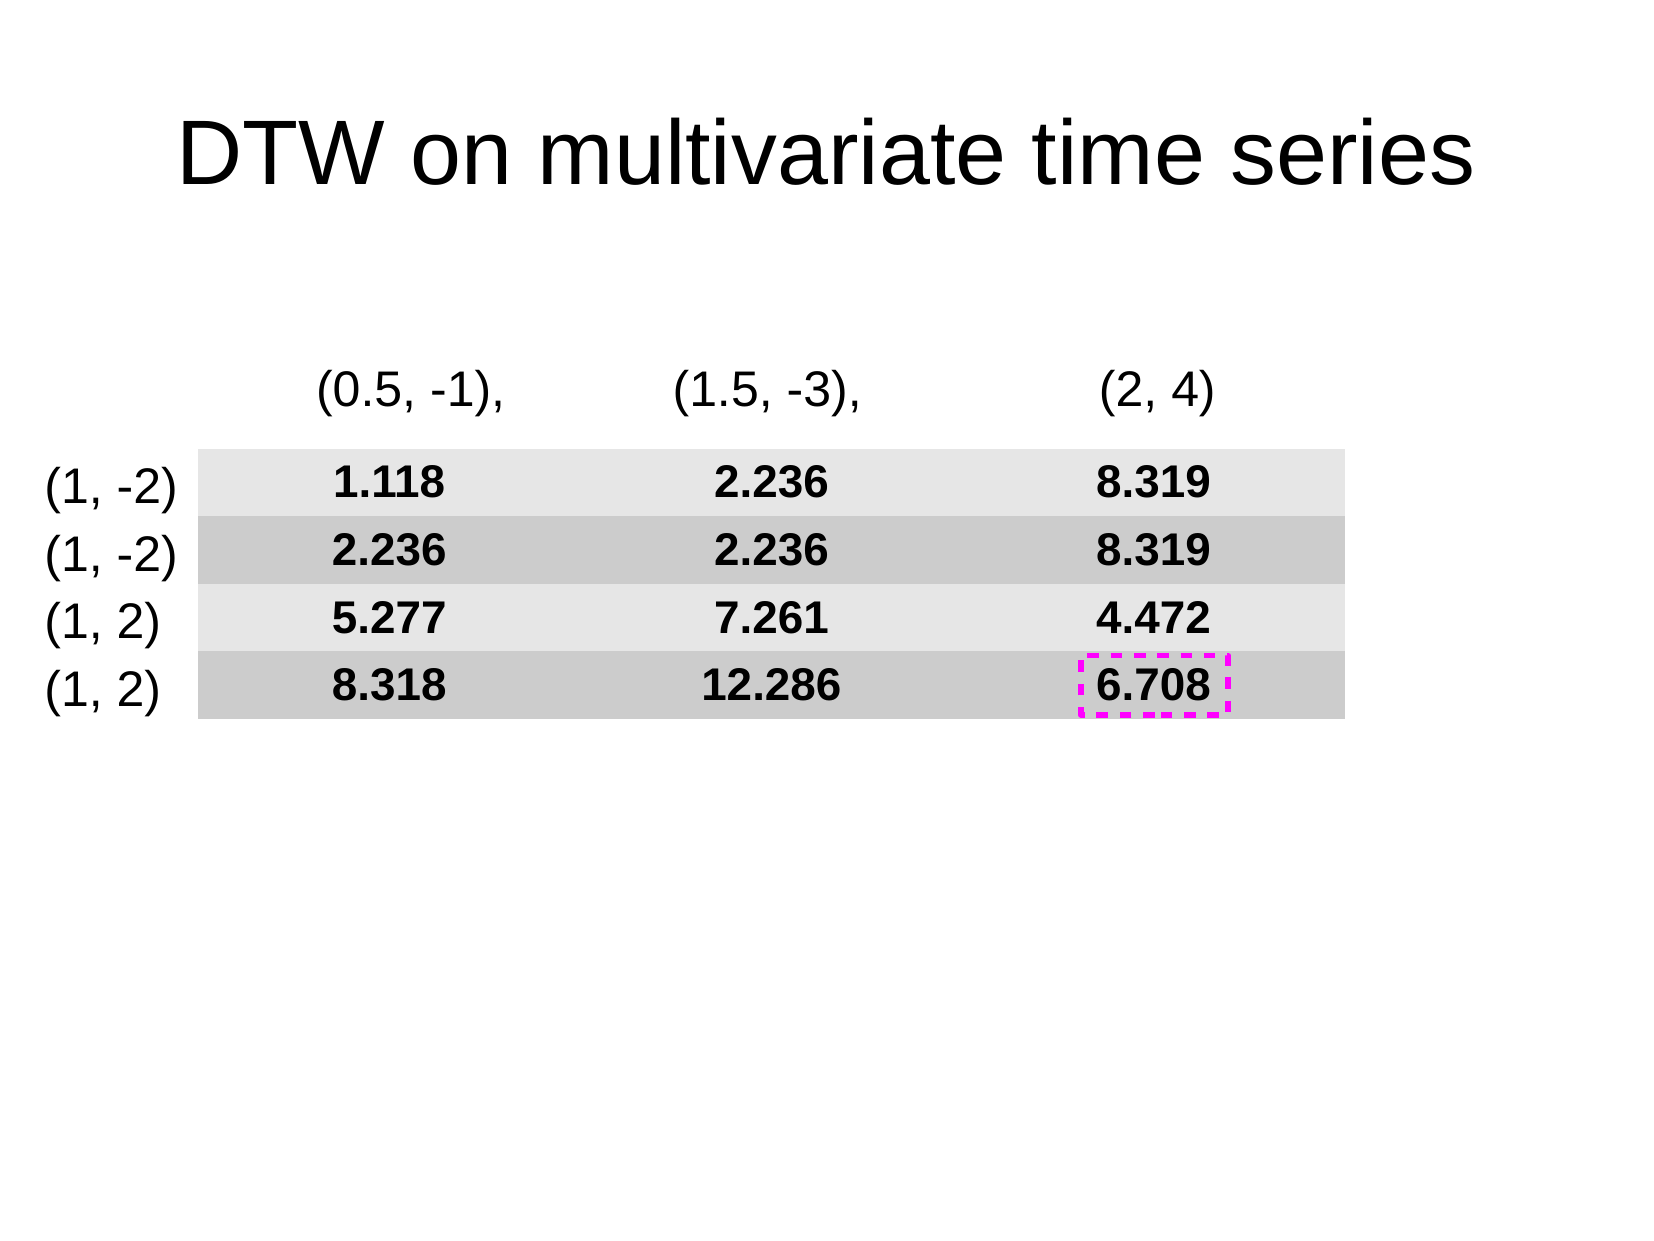

# DTW on multivariate time series
(0.5, -1), (1.5, -3), (2, 4)
| 1.118 | 2.236 | 8.319 |
| --- | --- | --- |
| 2.236 | 2.236 | 8.319 |
| 5.277 | 7.261 | 4.472 |
| 8.318 | 12.286 | 6.708 |
(1, -2)
(1, -2)
(1, 2)
(1, 2)